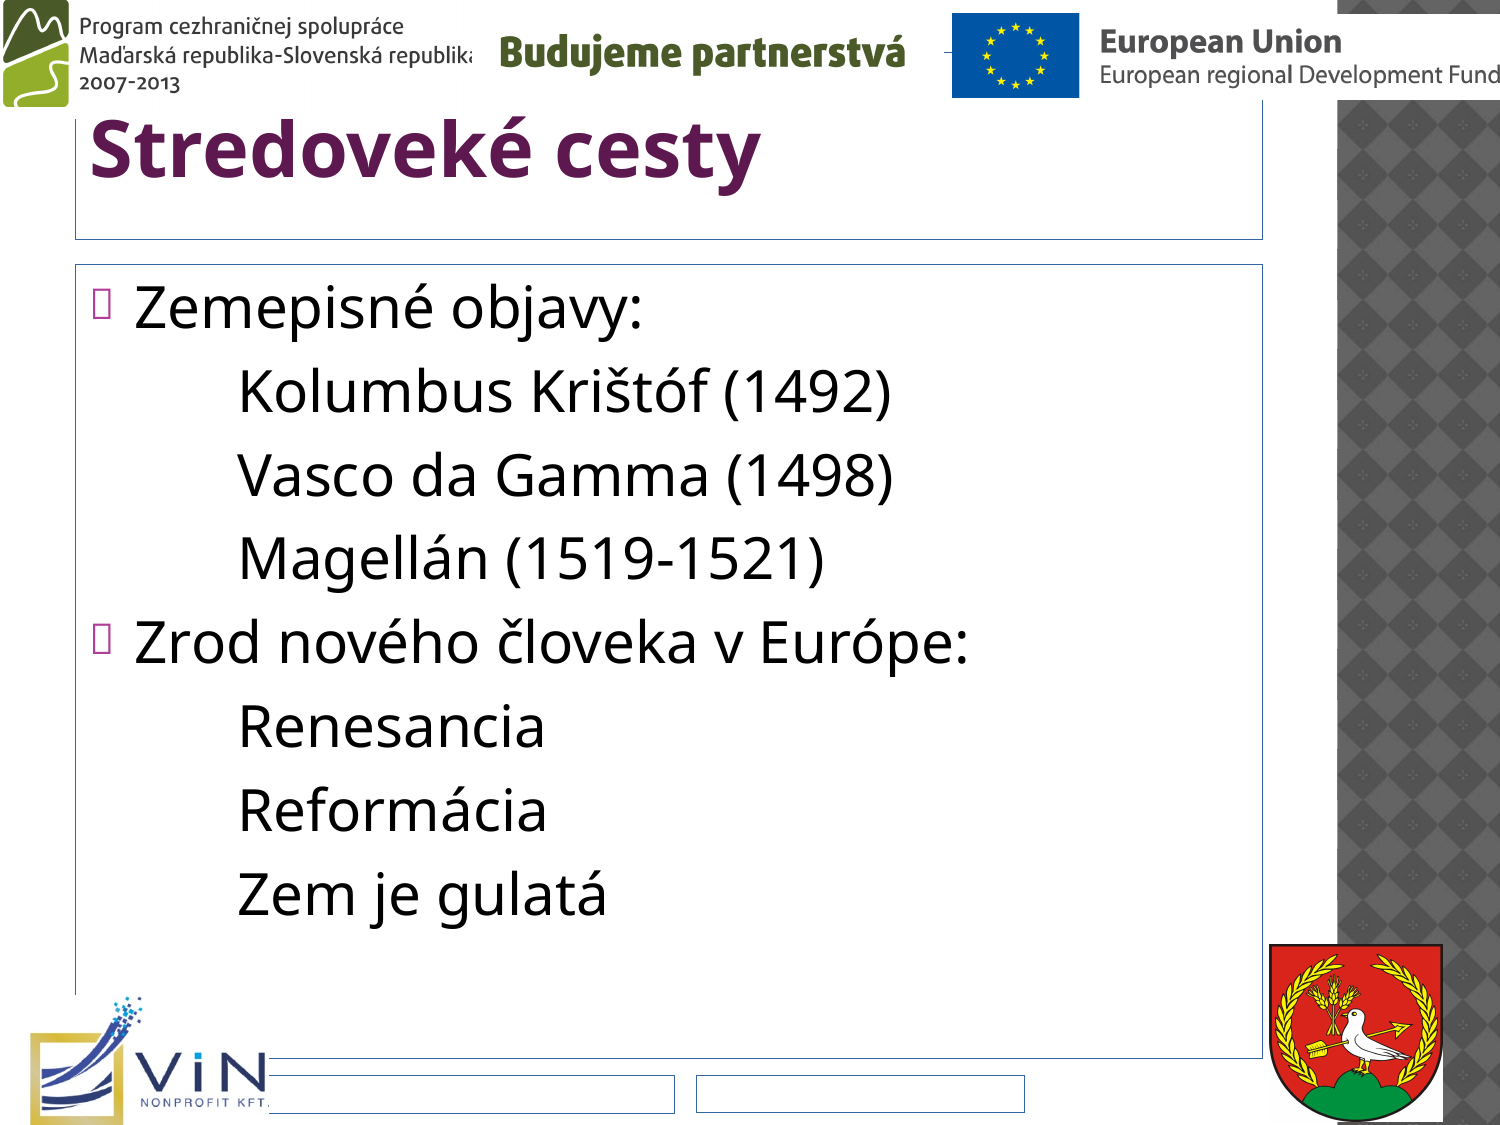

# Stredoveké cesty
Zemepisné objavy:
		Kolumbus Krištóf (1492)
		Vasco da Gamma (1498)
		Magellán (1519-1521)
Zrod nového človeka v Európe:
		Renesancia
		Reformácia
		Zem je gulatá